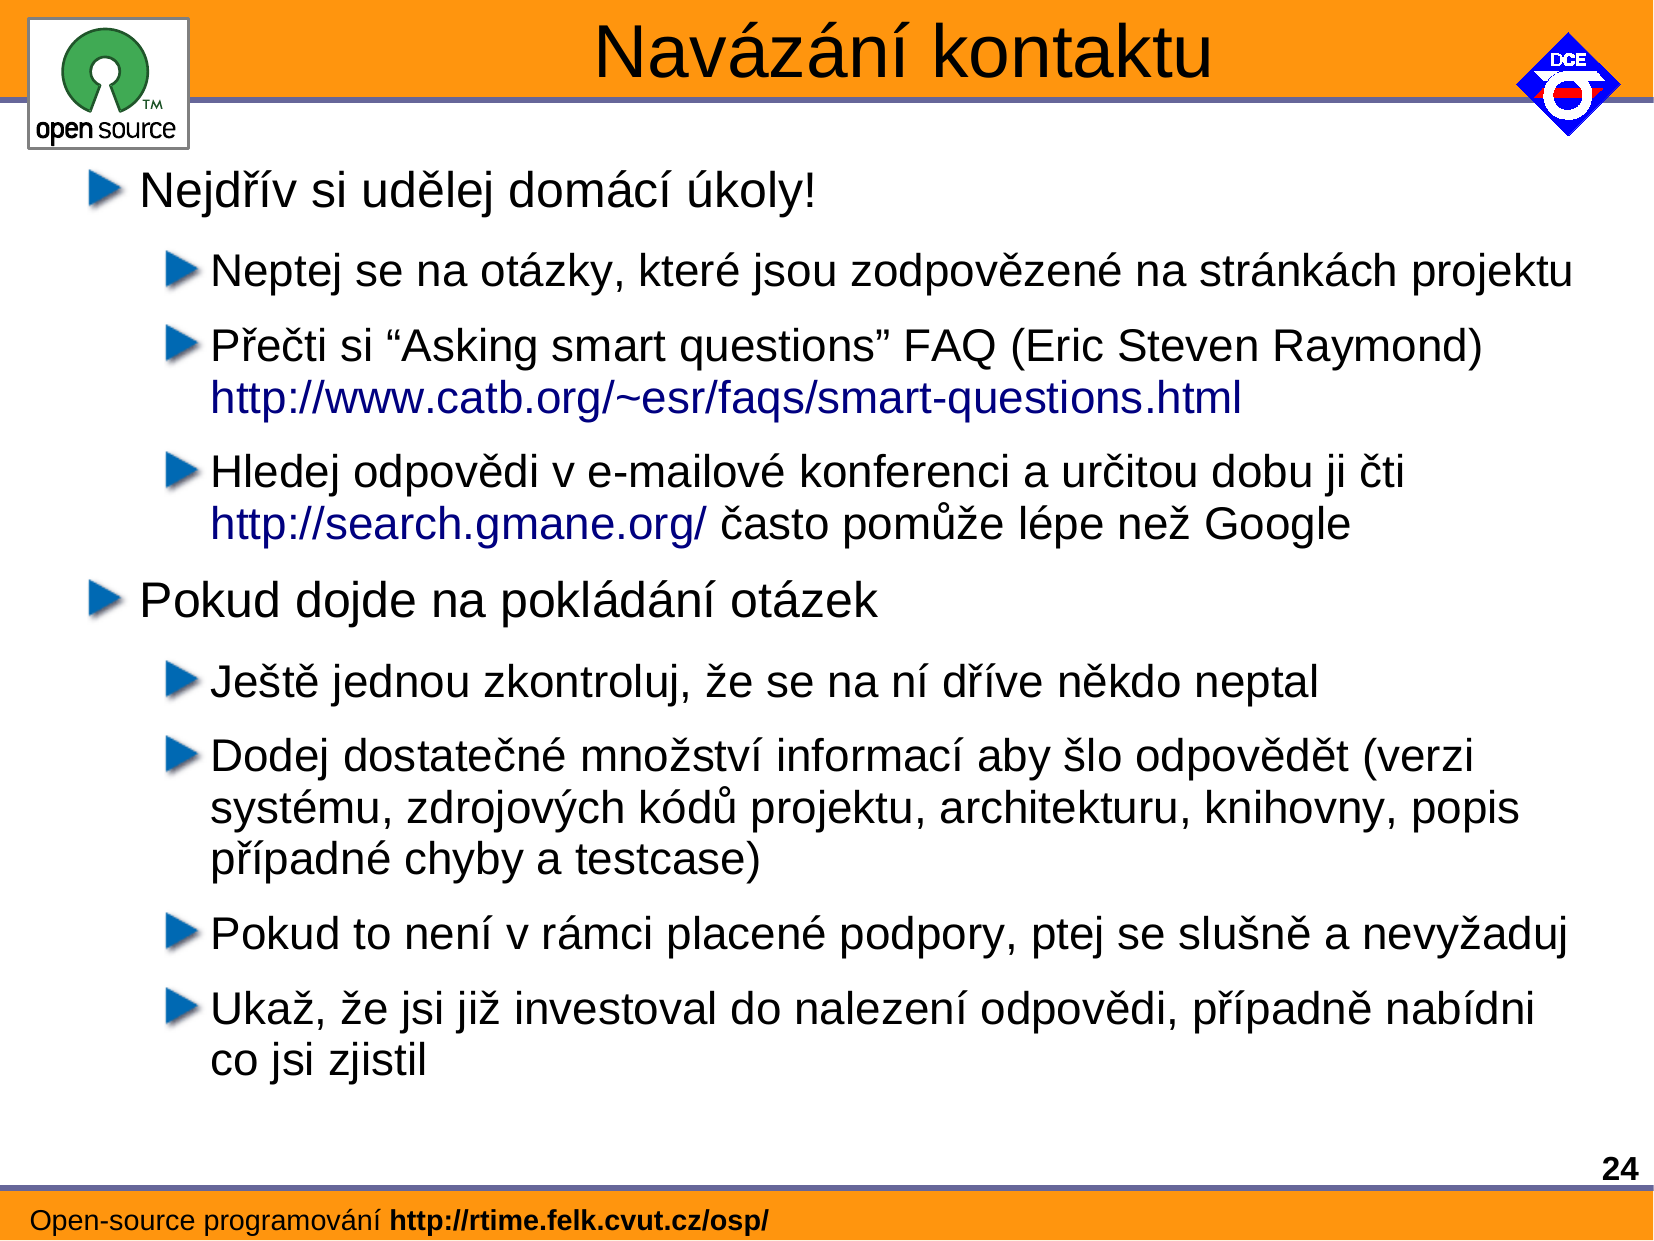

# Navázání kontaktu
Nejdřív si udělej domácí úkoly!
Neptej se na otázky, které jsou zodpovězené na stránkách projektu
Přečti si “Asking smart questions” FAQ (Eric Steven Raymond)
http://www.catb.org/~esr/faqs/smart-questions.html
Hledej odpovědi v e-mailové konferenci a určitou dobu ji čti
http://search.gmane.org/ často pomůže lépe než Google
Pokud dojde na pokládání otázek
Ještě jednou zkontroluj, že se na ní dříve někdo neptal
Dodej dostatečné množství informací aby šlo odpovědět (verzi systému, zdrojových kódů projektu, architekturu, knihovny, popis případné chyby a testcase)
Pokud to není v rámci placené podpory, ptej se slušně a nevyžaduj
Ukaž, že jsi již investoval do nalezení odpovědi, případně nabídni co jsi zjistil